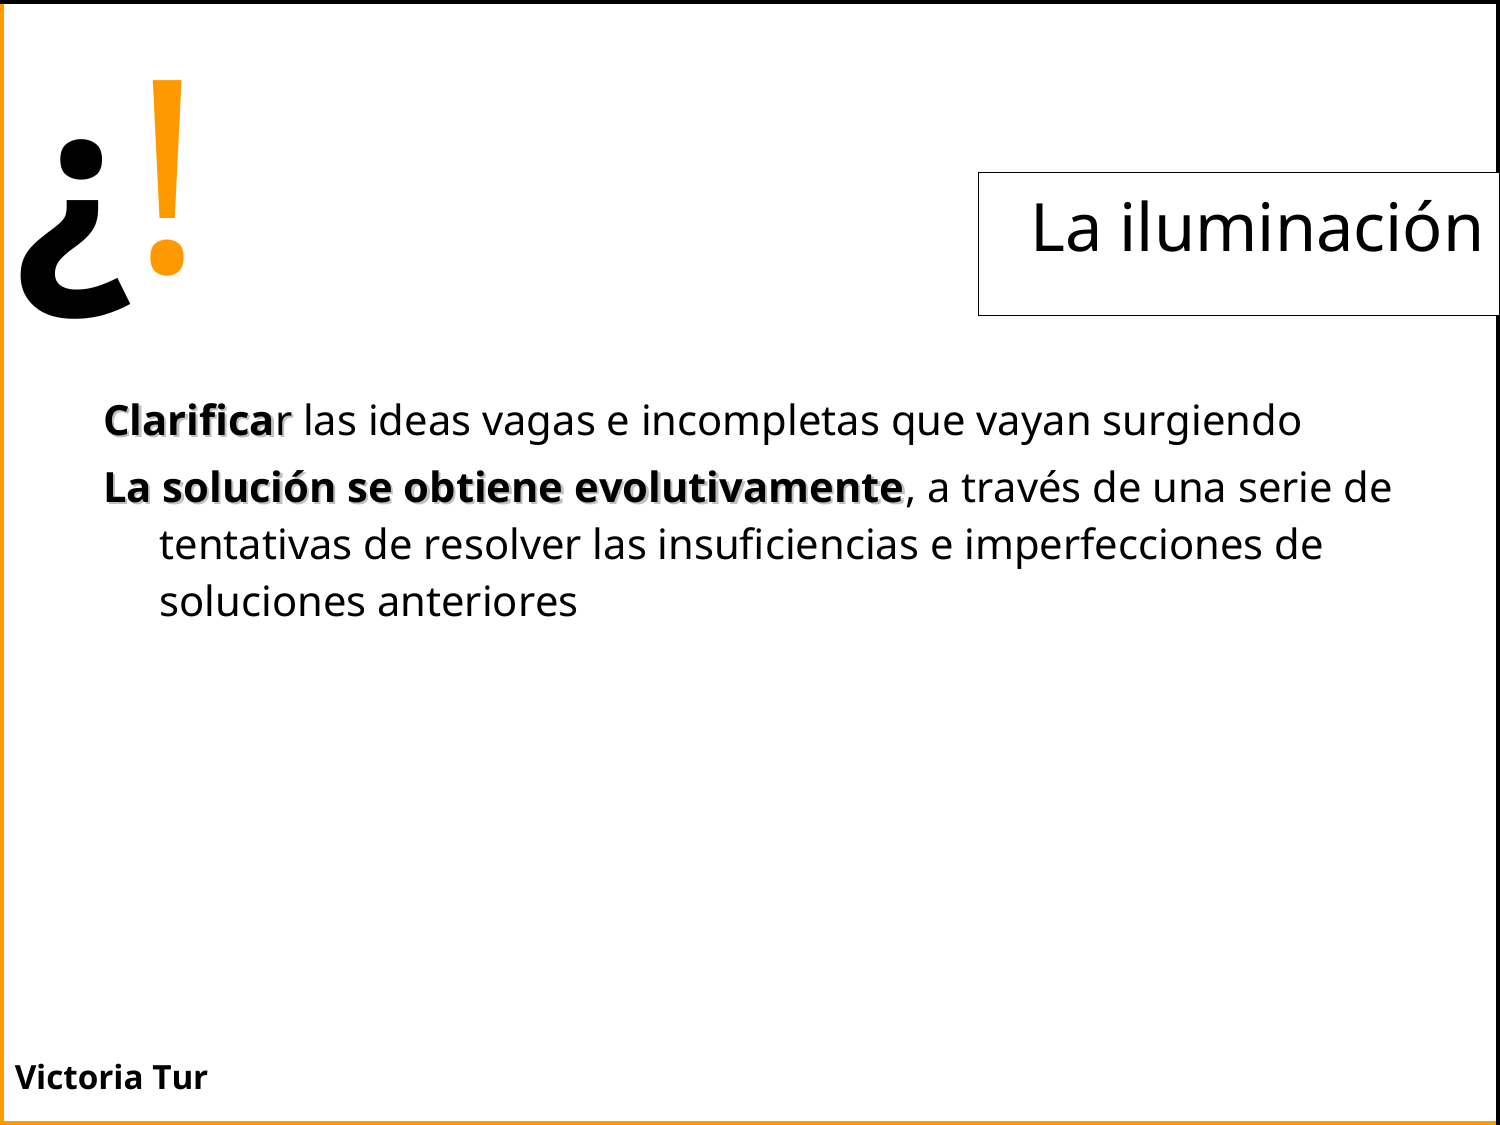

La iluminación
# Clarificar las ideas vagas e incompletas que vayan surgiendo
La solución se obtiene evolutivamente, a través de una serie de tentativas de resolver las insuficiencias e imperfecciones de soluciones anteriores